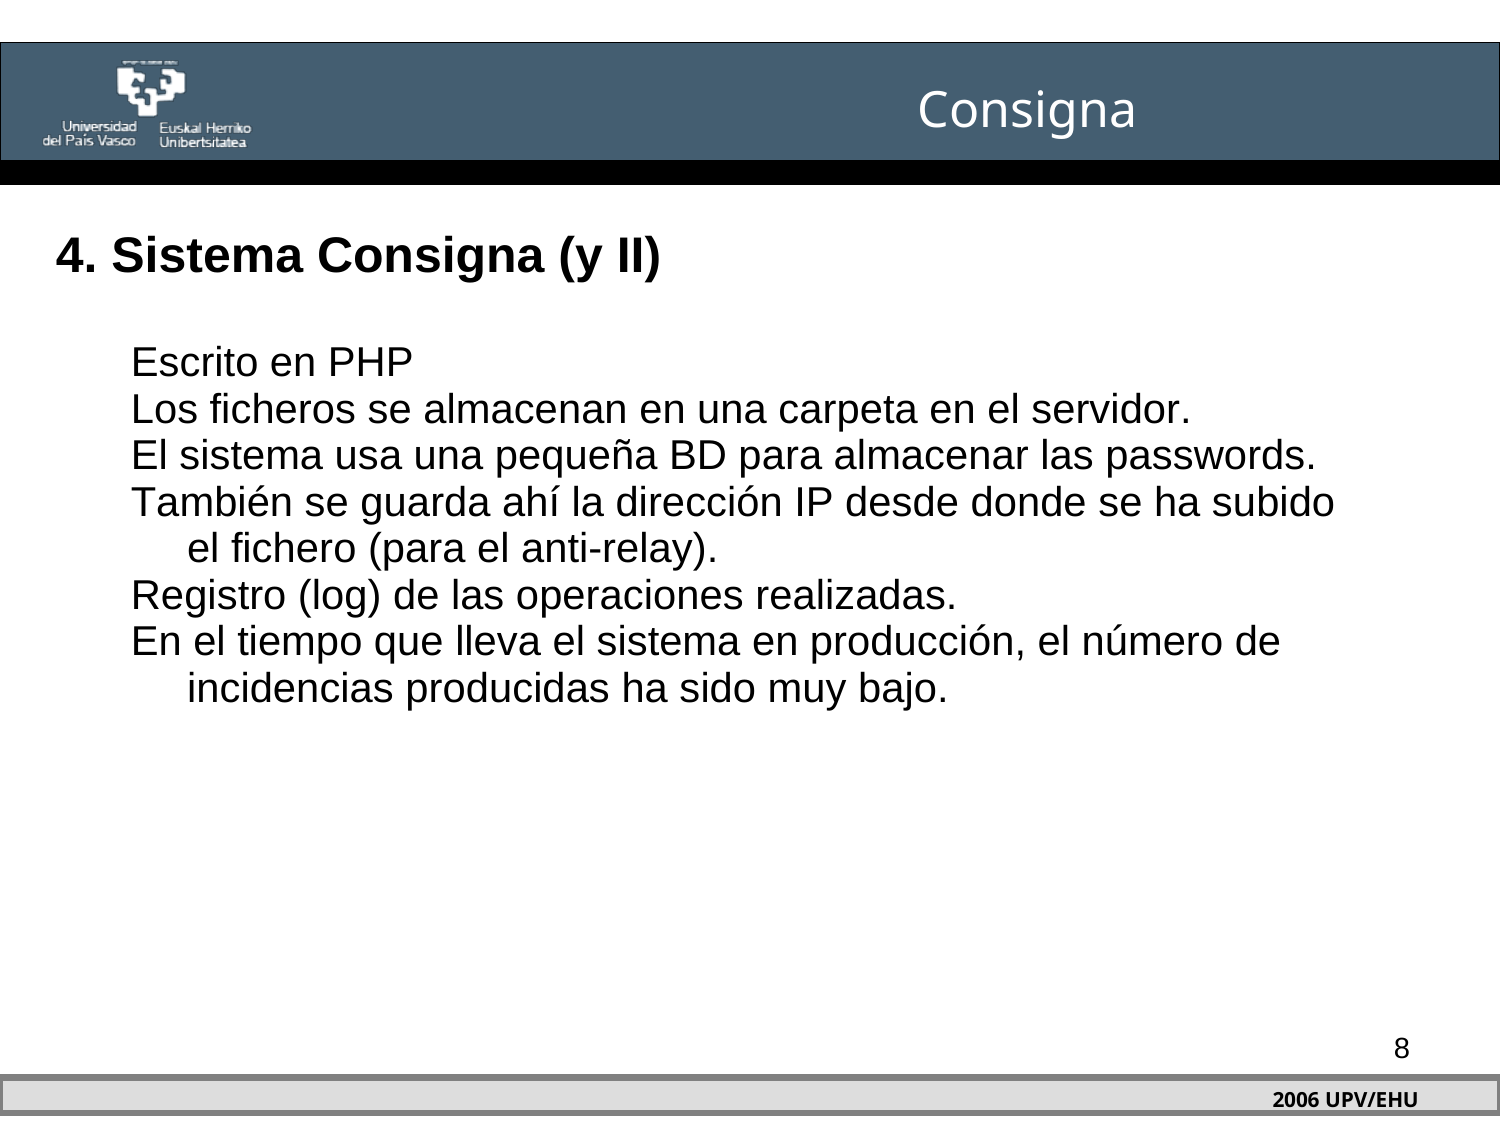

Consigna
4. Sistema Consigna (y II)
Escrito en PHP
Los ficheros se almacenan en una carpeta en el servidor.
El sistema usa una pequeña BD para almacenar las passwords.
También se guarda ahí la dirección IP desde donde se ha subido el fichero (para el anti-relay).
Registro (log) de las operaciones realizadas.
En el tiempo que lleva el sistema en producción, el número de incidencias producidas ha sido muy bajo.
8
2006 UPV/EHU